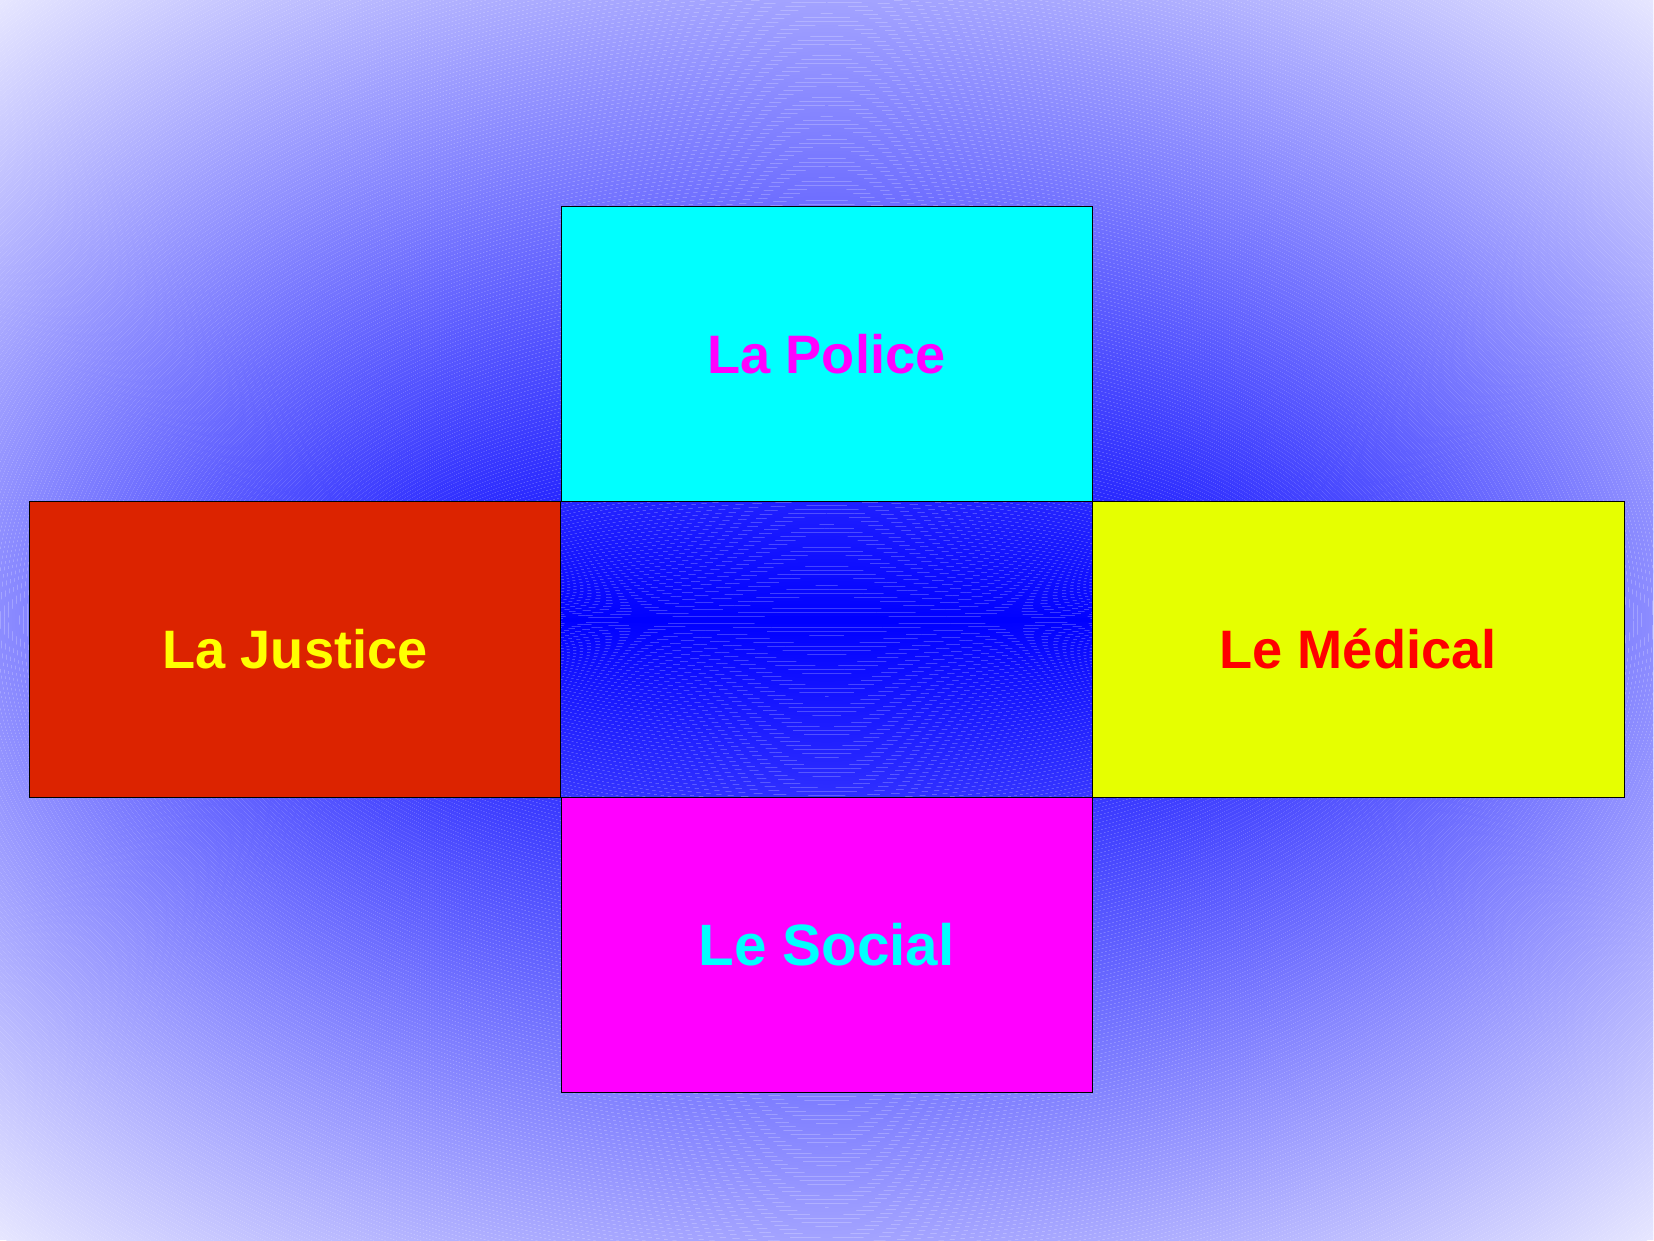

La Police
La Justice
Le Médical
Le Social